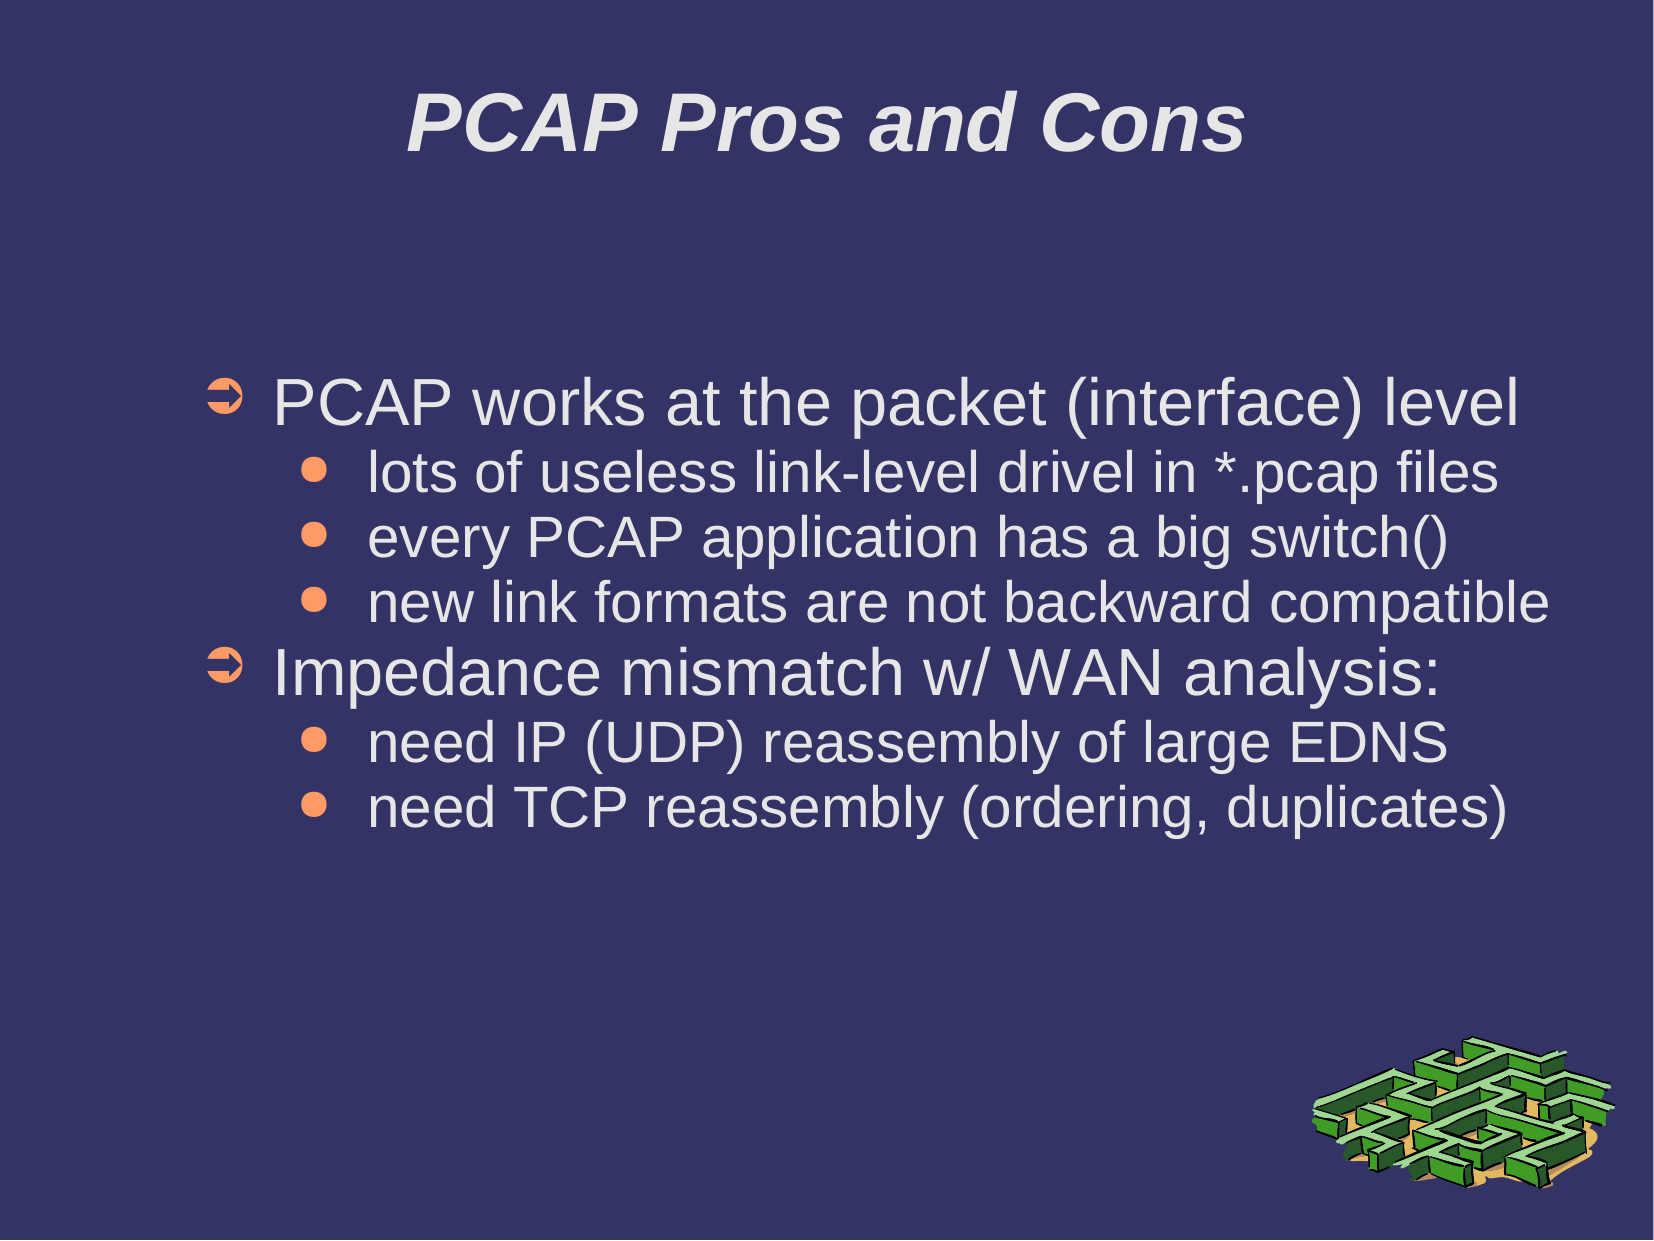

# PCAP Pros and Cons
PCAP works at the packet (interface) level
lots of useless link-level drivel in *.pcap files
every PCAP application has a big switch()
new link formats are not backward compatible
Impedance mismatch w/ WAN analysis:
need IP (UDP) reassembly of large EDNS
need TCP reassembly (ordering, duplicates)